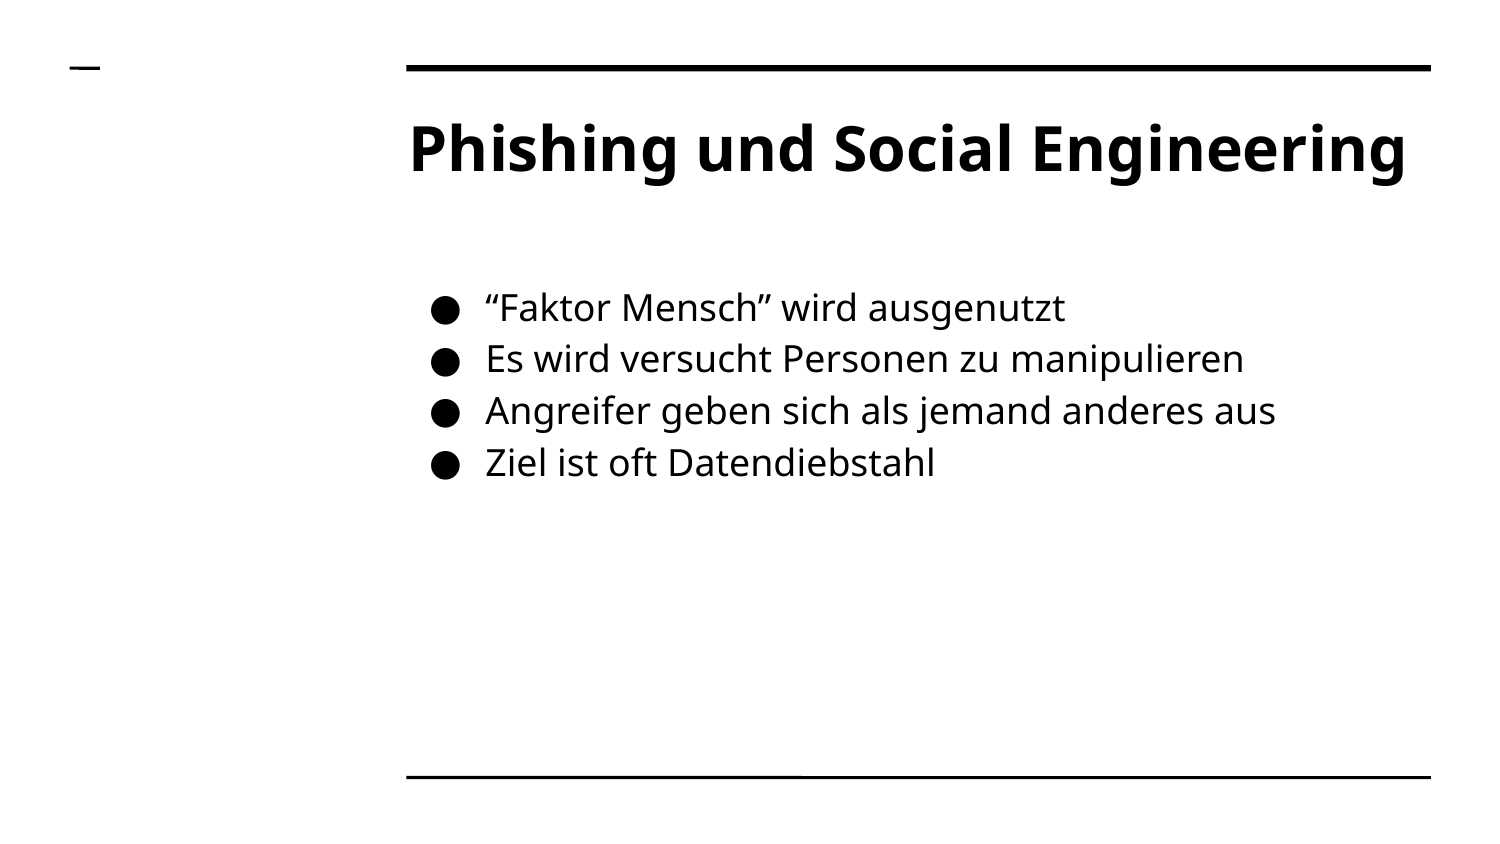

# Phishing und Social Engineering
“Faktor Mensch” wird ausgenutzt
Es wird versucht Personen zu manipulieren
Angreifer geben sich als jemand anderes aus
Ziel ist oft Datendiebstahl